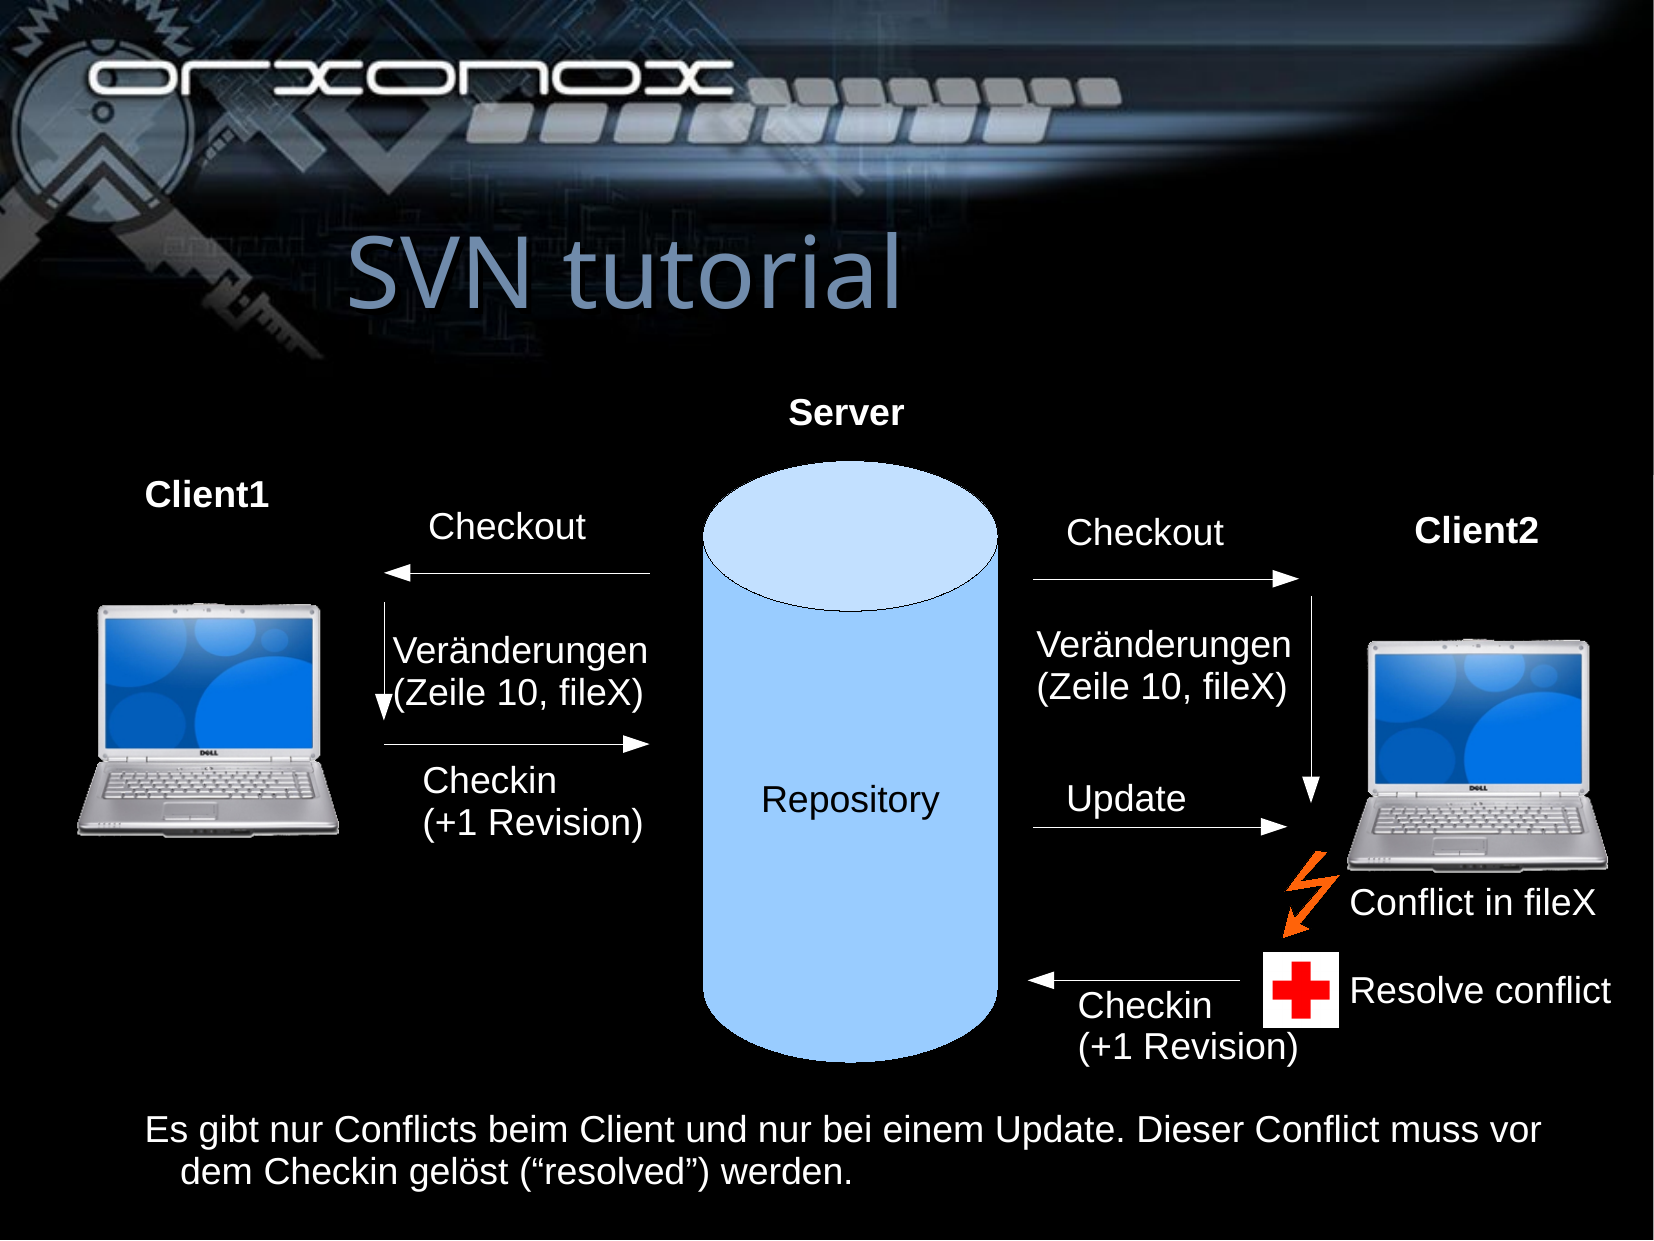

Server
Repository
Client1
Checkout
Client2
Checkout
Veränderungen
(Zeile 10, fileX)
Veränderungen
(Zeile 10, fileX)
Checkin
(+1 Revision)
Update
Conflict in fileX
Resolve conflict
Checkin
(+1 Revision)
Es gibt nur Conflicts beim Client und nur bei einem Update. Dieser Conflict muss vor dem Checkin gelöst (“resolved”) werden.